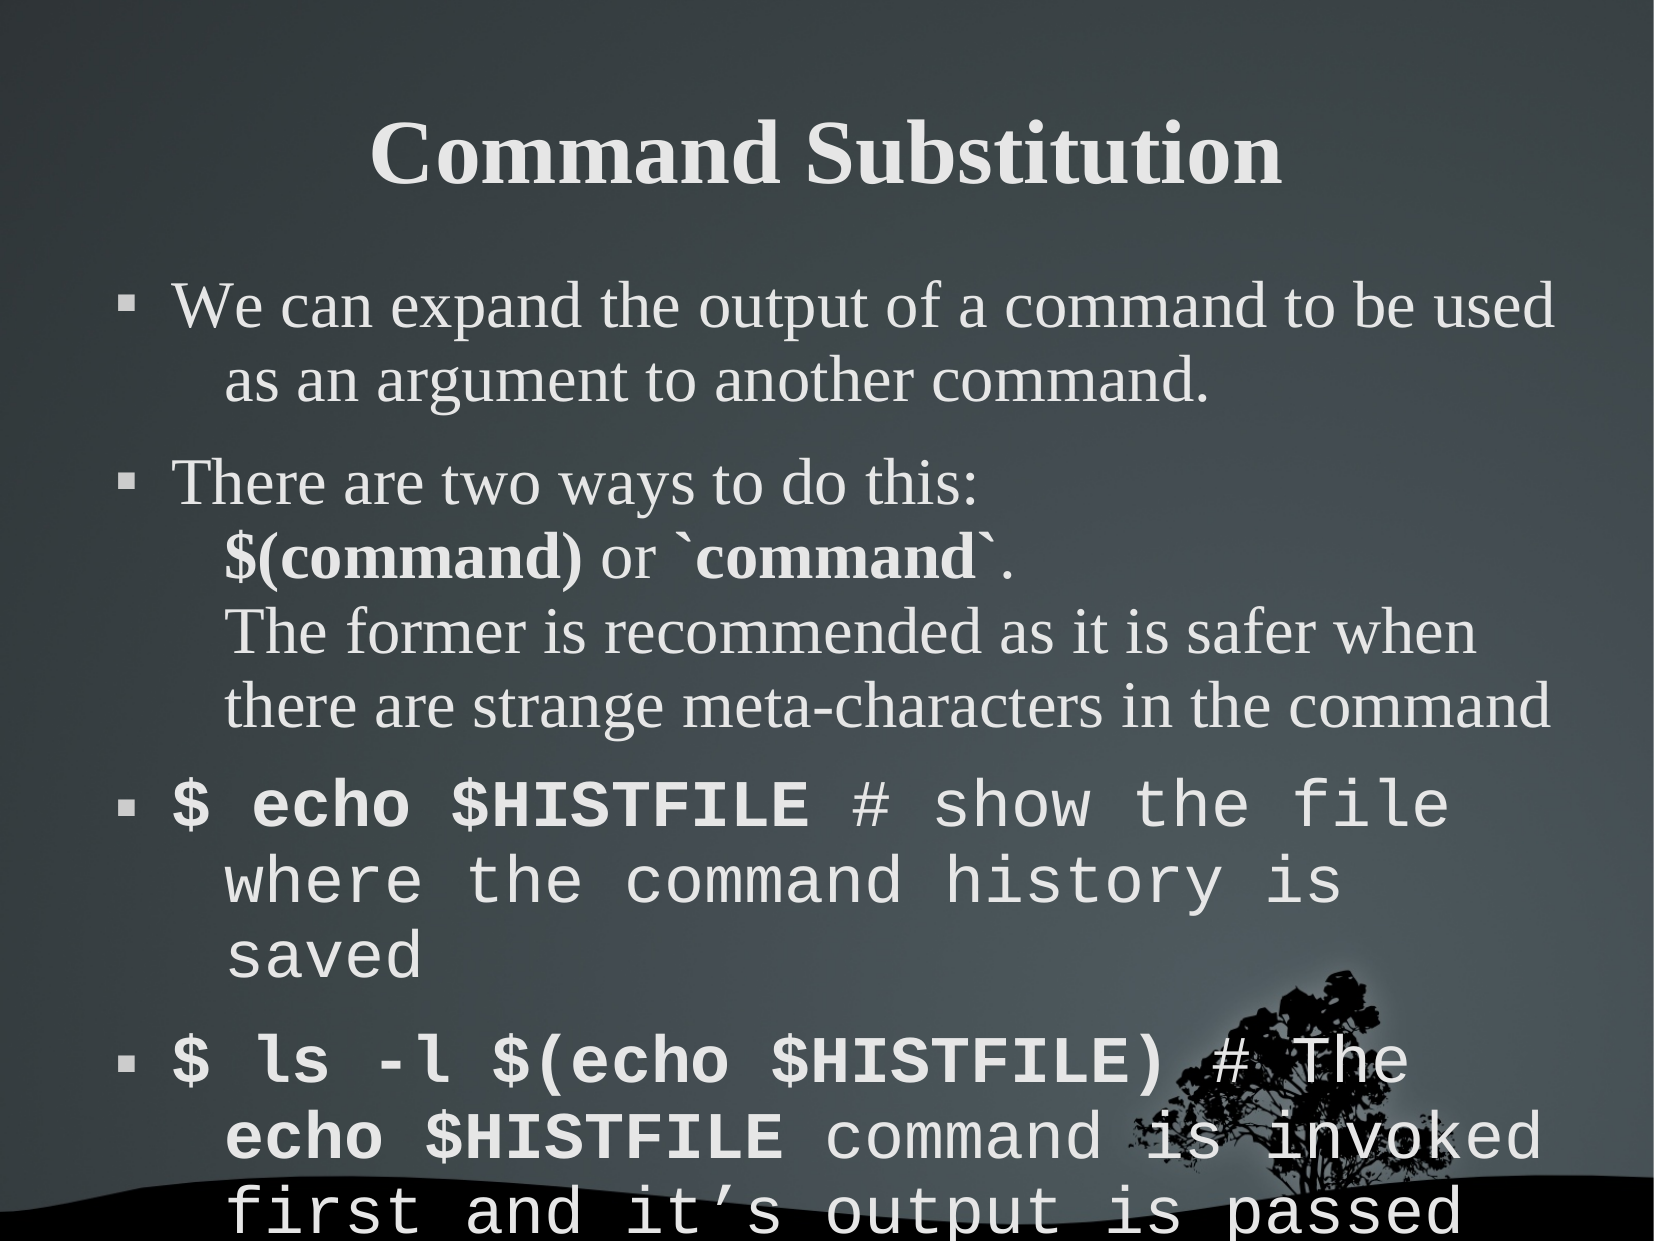

# Command Substitution
We can expand the output of a command to be used as an argument to another command.
There are two ways to do this:
$(command) or `command`.
The former is recommended as it is safer when there are strange meta-characters in the command
$ echo $HISTFILE # show the file where the command history is saved
$ ls -l $(echo $HISTFILE) # The echo $HISTFILE command is invoked first and it’s output is passed as an argument to the ls -l command.